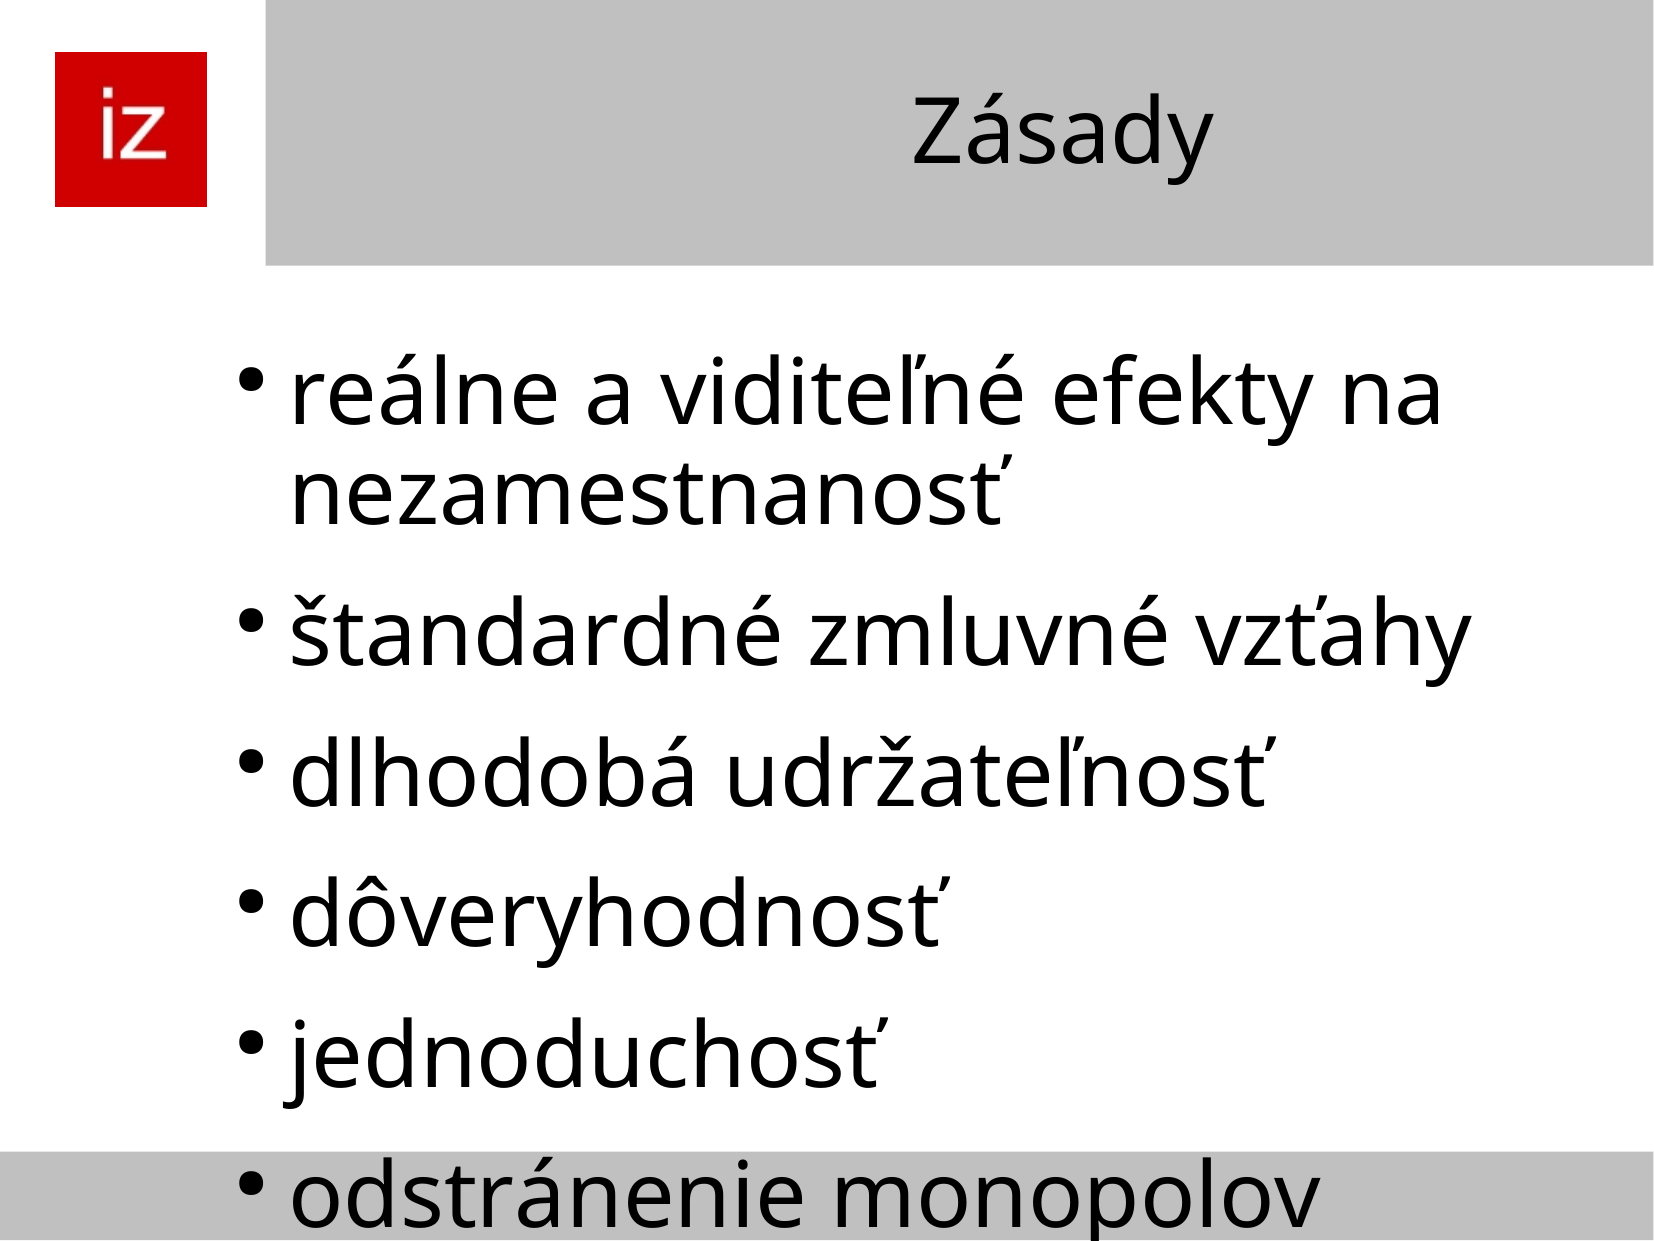

# Zásady
reálne a viditeľné efekty na nezamestnanosť
štandardné zmluvné vzťahy
dlhodobá udržateľnosť
dôveryhodnosť
jednoduchosť
odstránenie monopolov